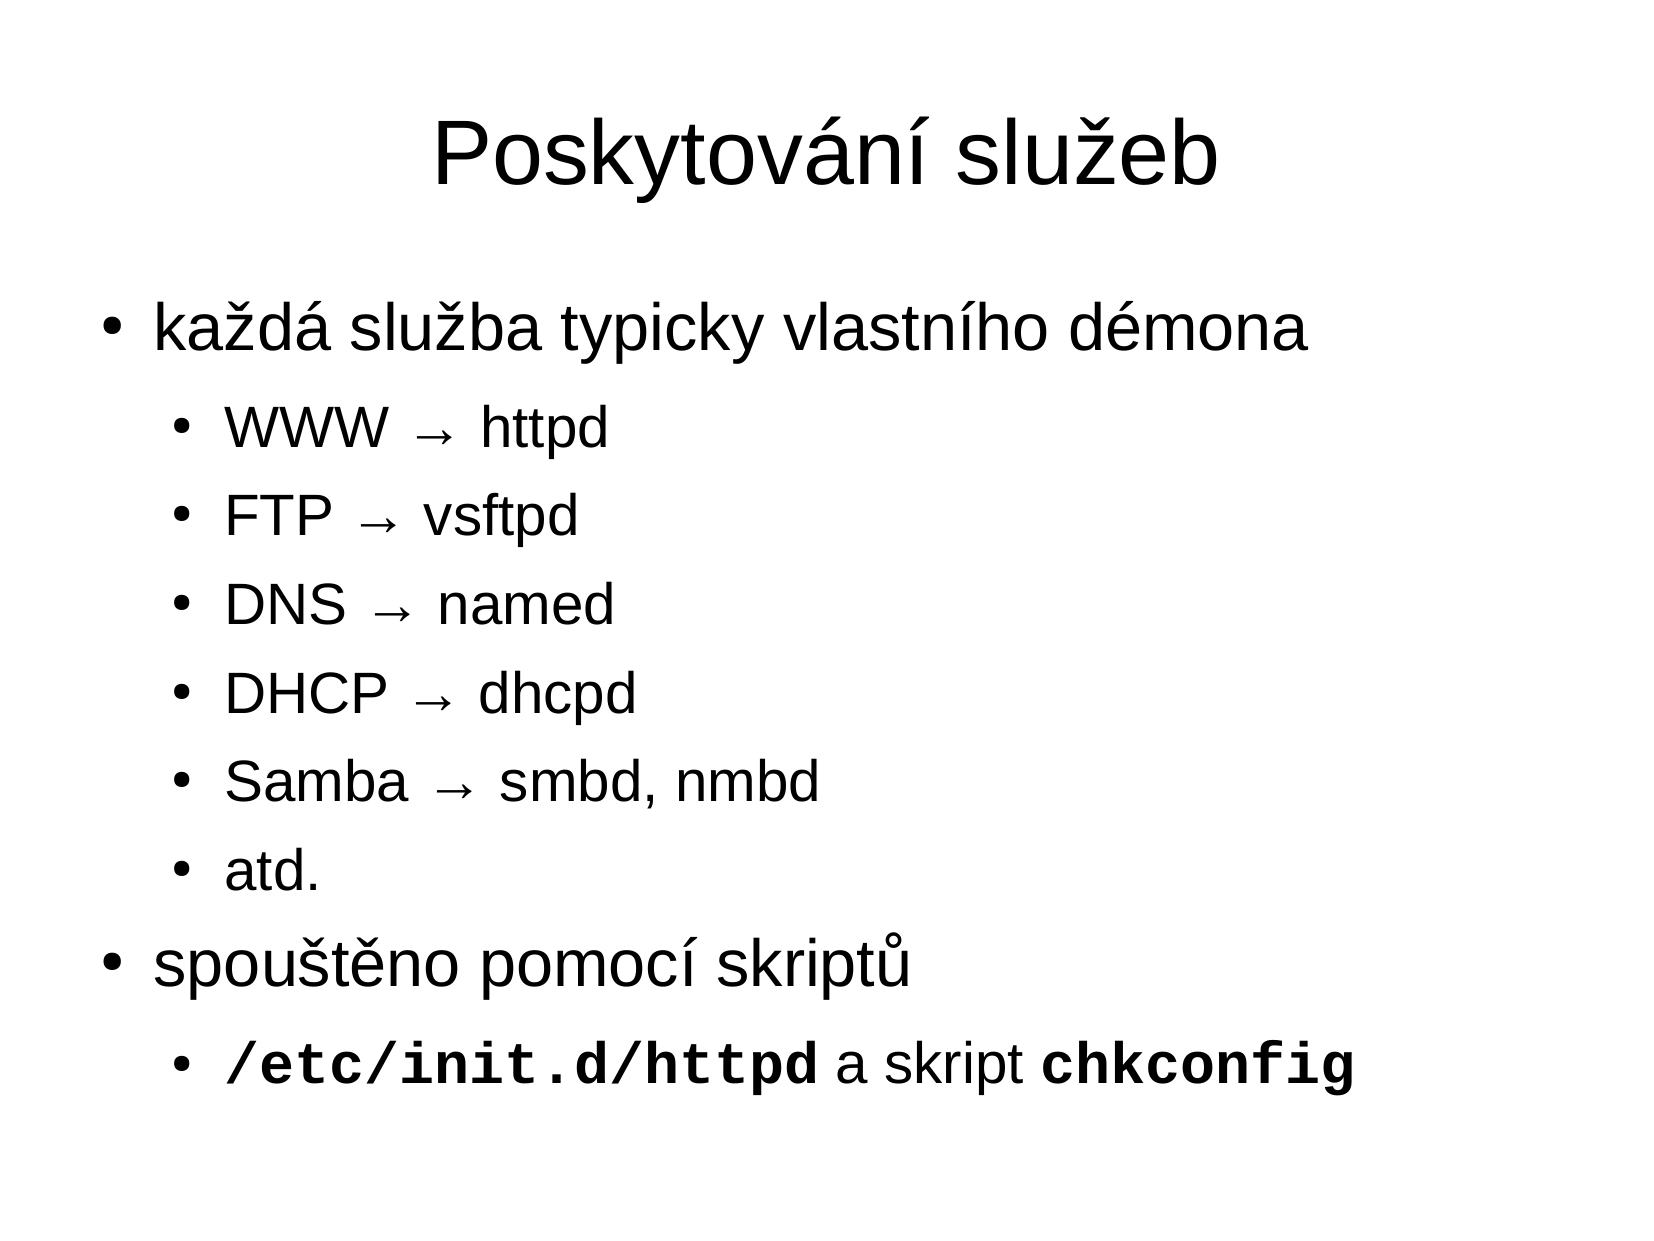

# Poskytování služeb
každá služba typicky vlastního démona
WWW → httpd
FTP → vsftpd
DNS → named
DHCP → dhcpd
Samba → smbd, nmbd
atd.
spouštěno pomocí skriptů
/etc/init.d/httpd a skript chkconfig